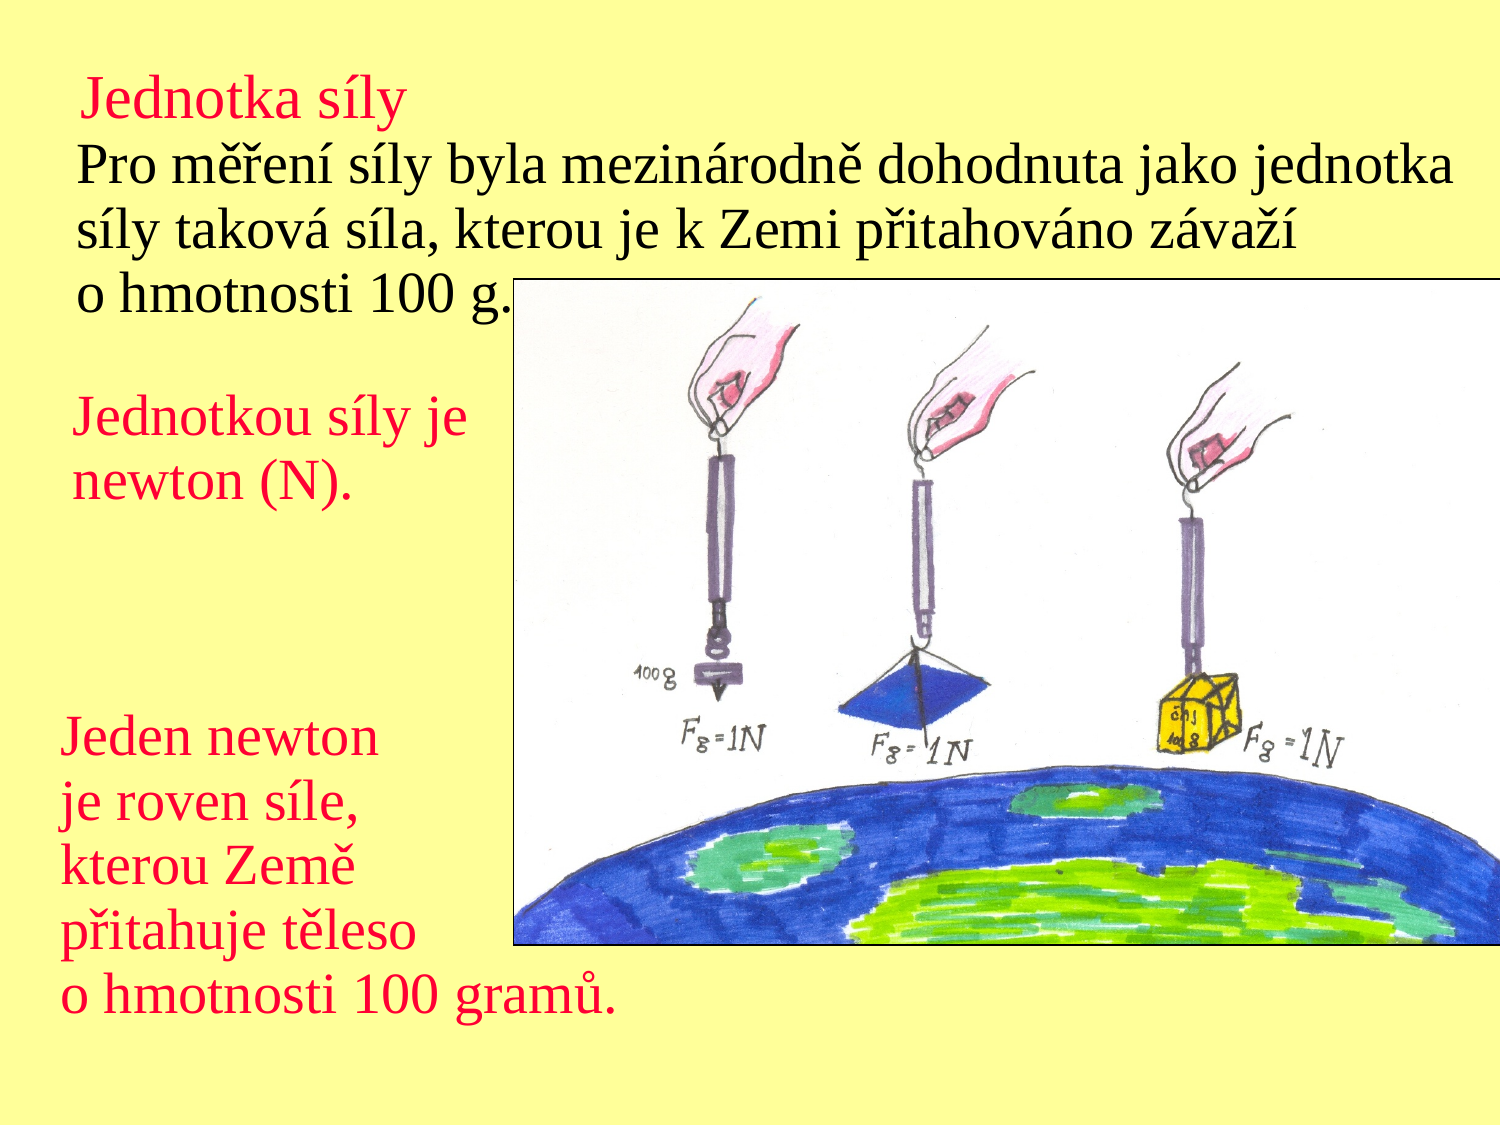

Jednotka síly
Pro měření síly byla mezinárodně dohodnuta jako jednotka
síly taková síla, kterou je k Zemi přitahováno závaží
o hmotnosti 100 g.
Jednotkou síly je
newton (N).
Jeden newton
je roven síle,
kterou Země
přitahuje těleso
o hmotnosti 100 gramů.